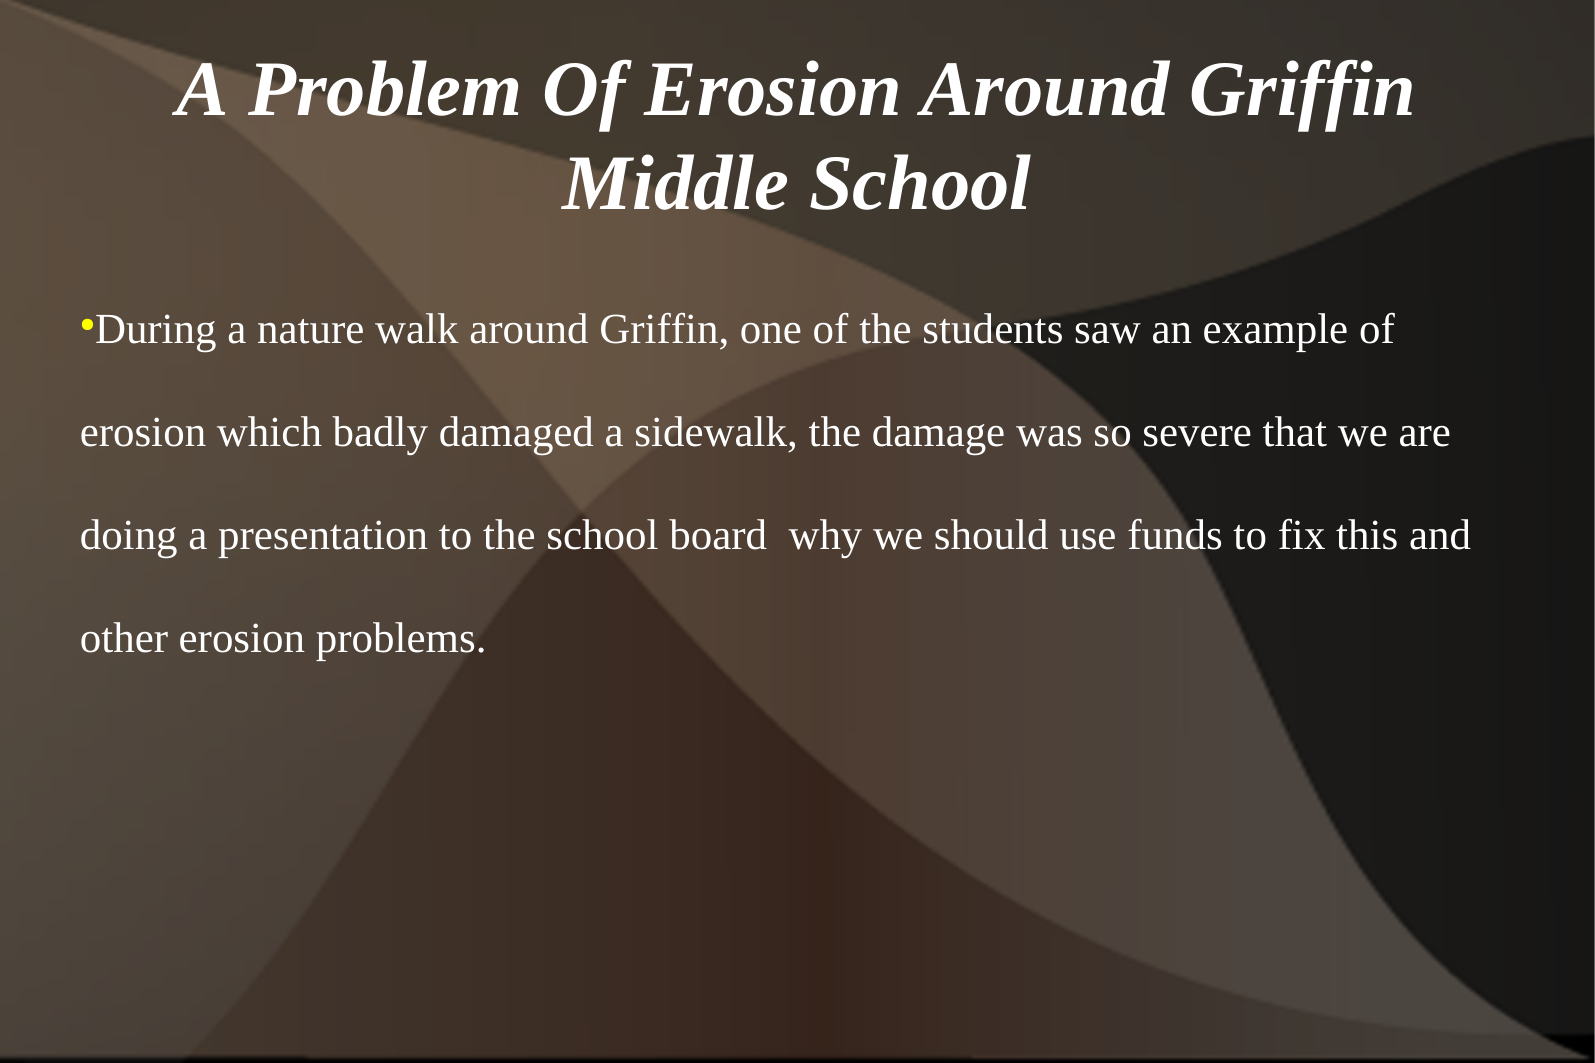

# A Problem Of Erosion Around Griffin Middle School
During a nature walk around Griffin, one of the students saw an example of erosion which badly damaged a sidewalk, the damage was so severe that we are doing a presentation to the school board why we should use funds to fix this and other erosion problems.